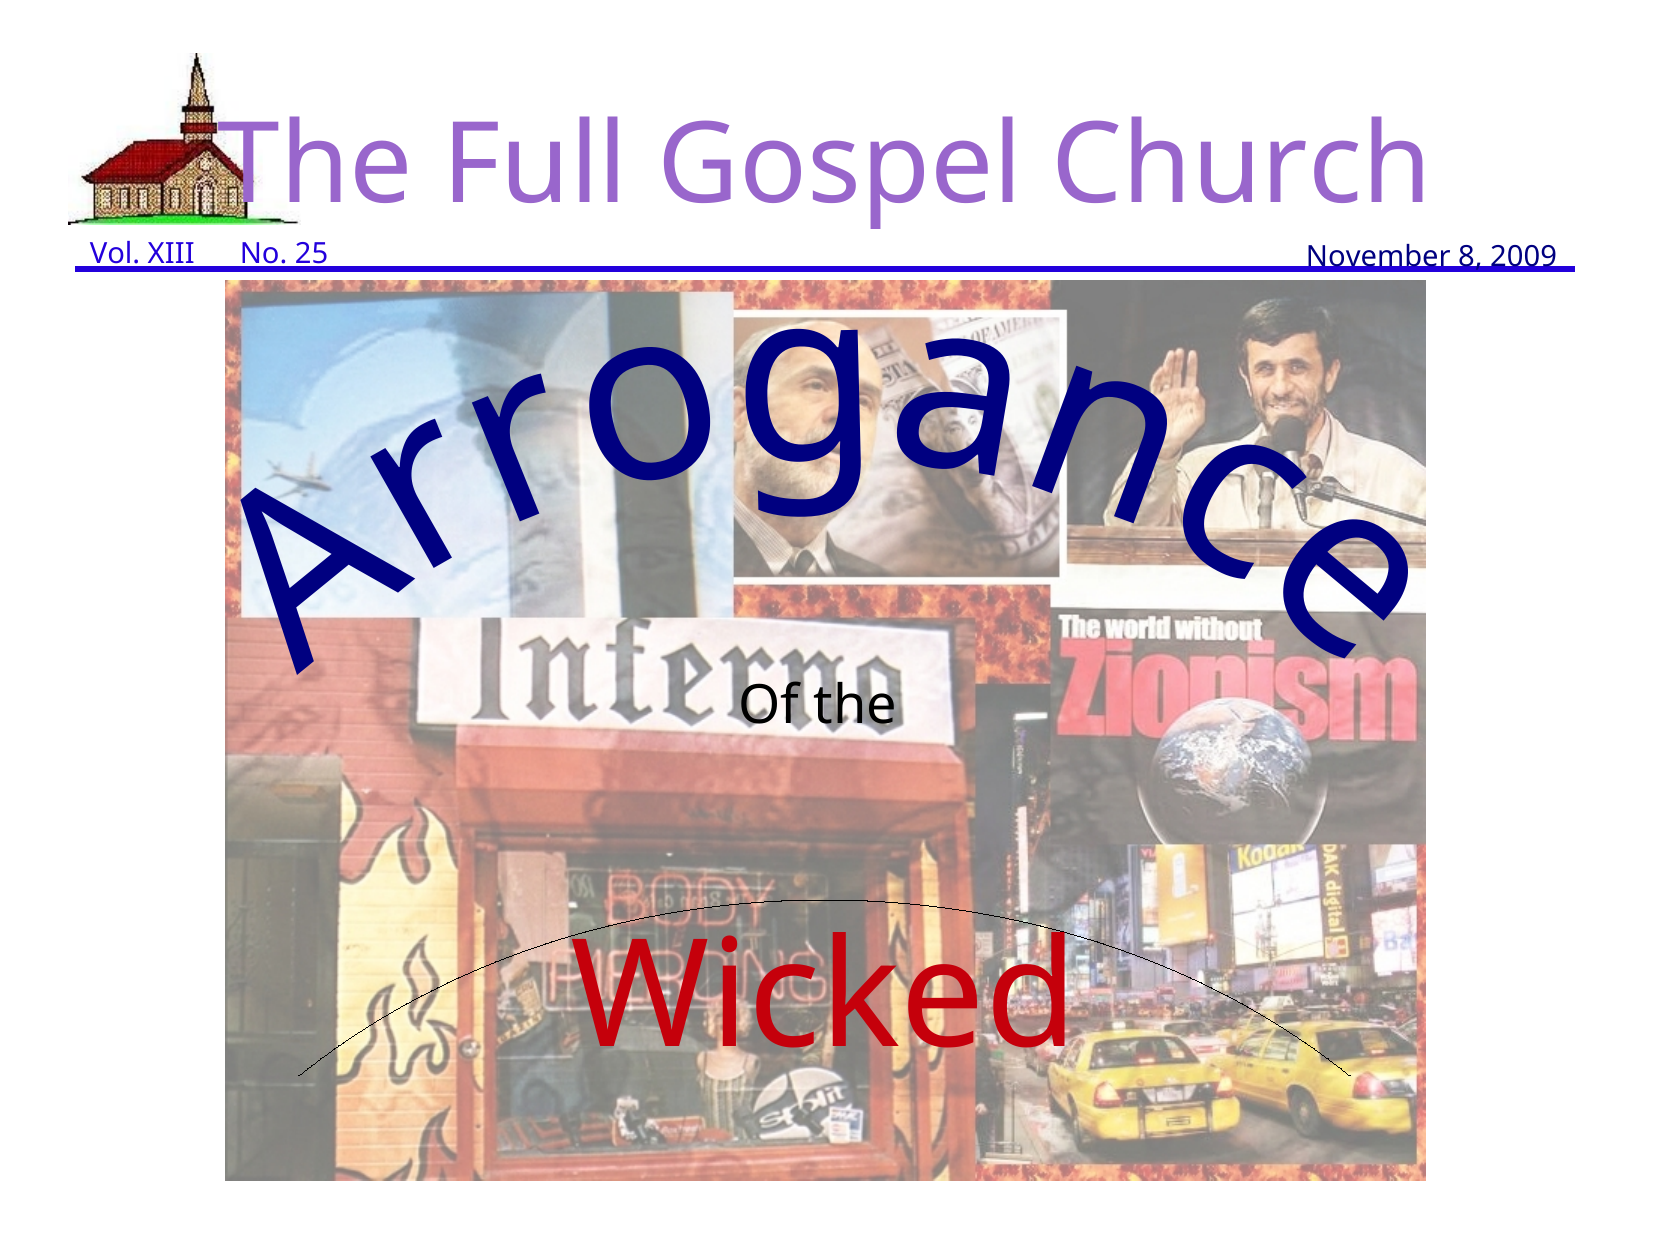

The Full Gospel Church
Vol. XIII	No. 25
November 8, 2009
Arrogance
Of the
Wicked